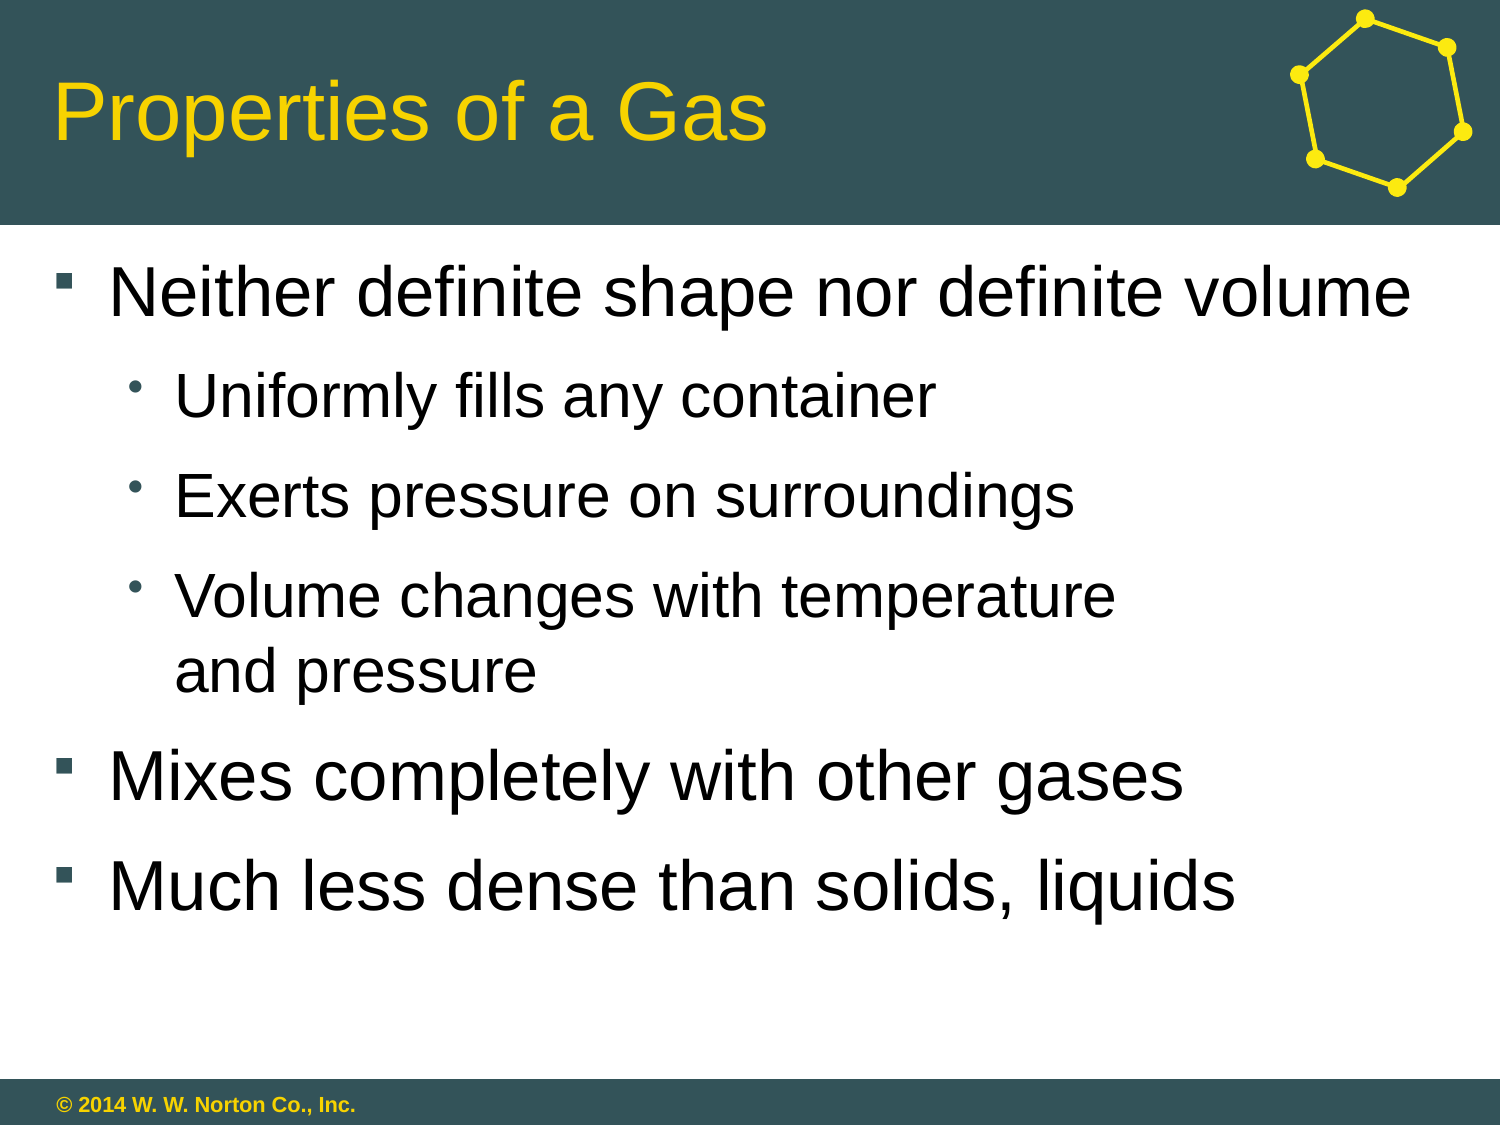

# Properties of a Gas
Neither definite shape nor definite volume
Uniformly fills any container
Exerts pressure on surroundings
Volume changes with temperature
and pressure
Mixes completely with other gases
Much less dense than solids, liquids